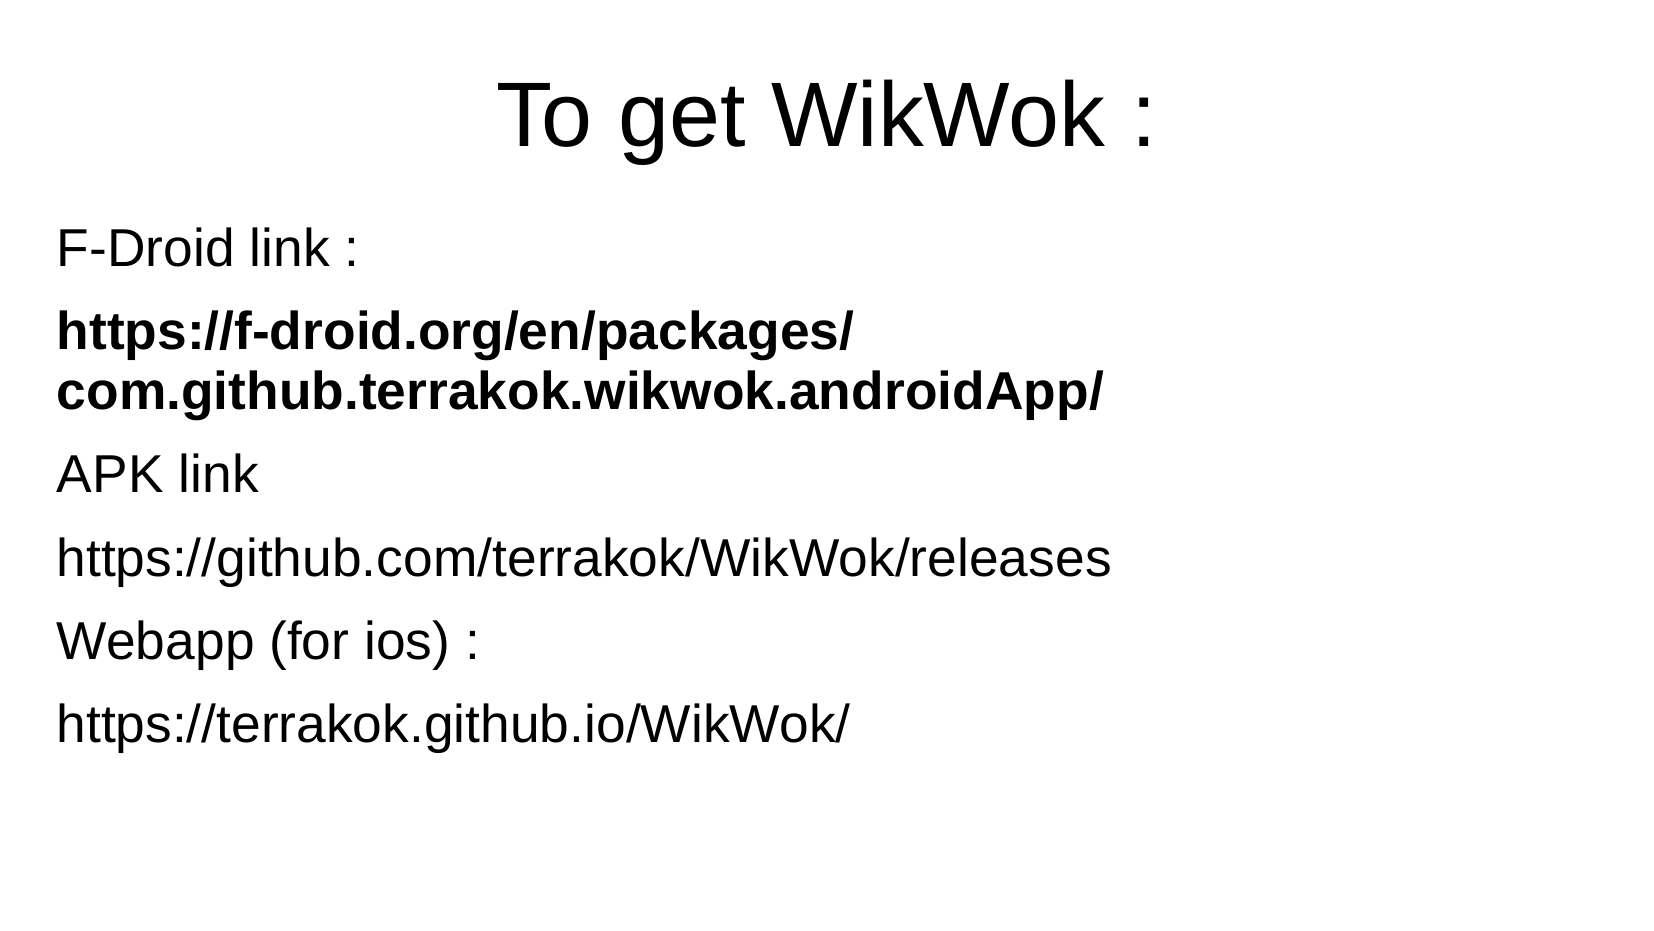

# To get WikWok :
F-Droid link :
https://f-droid.org/en/packages/com.github.terrakok.wikwok.androidApp/
APK link
https://github.com/terrakok/WikWok/releases
Webapp (for ios) :
https://terrakok.github.io/WikWok/